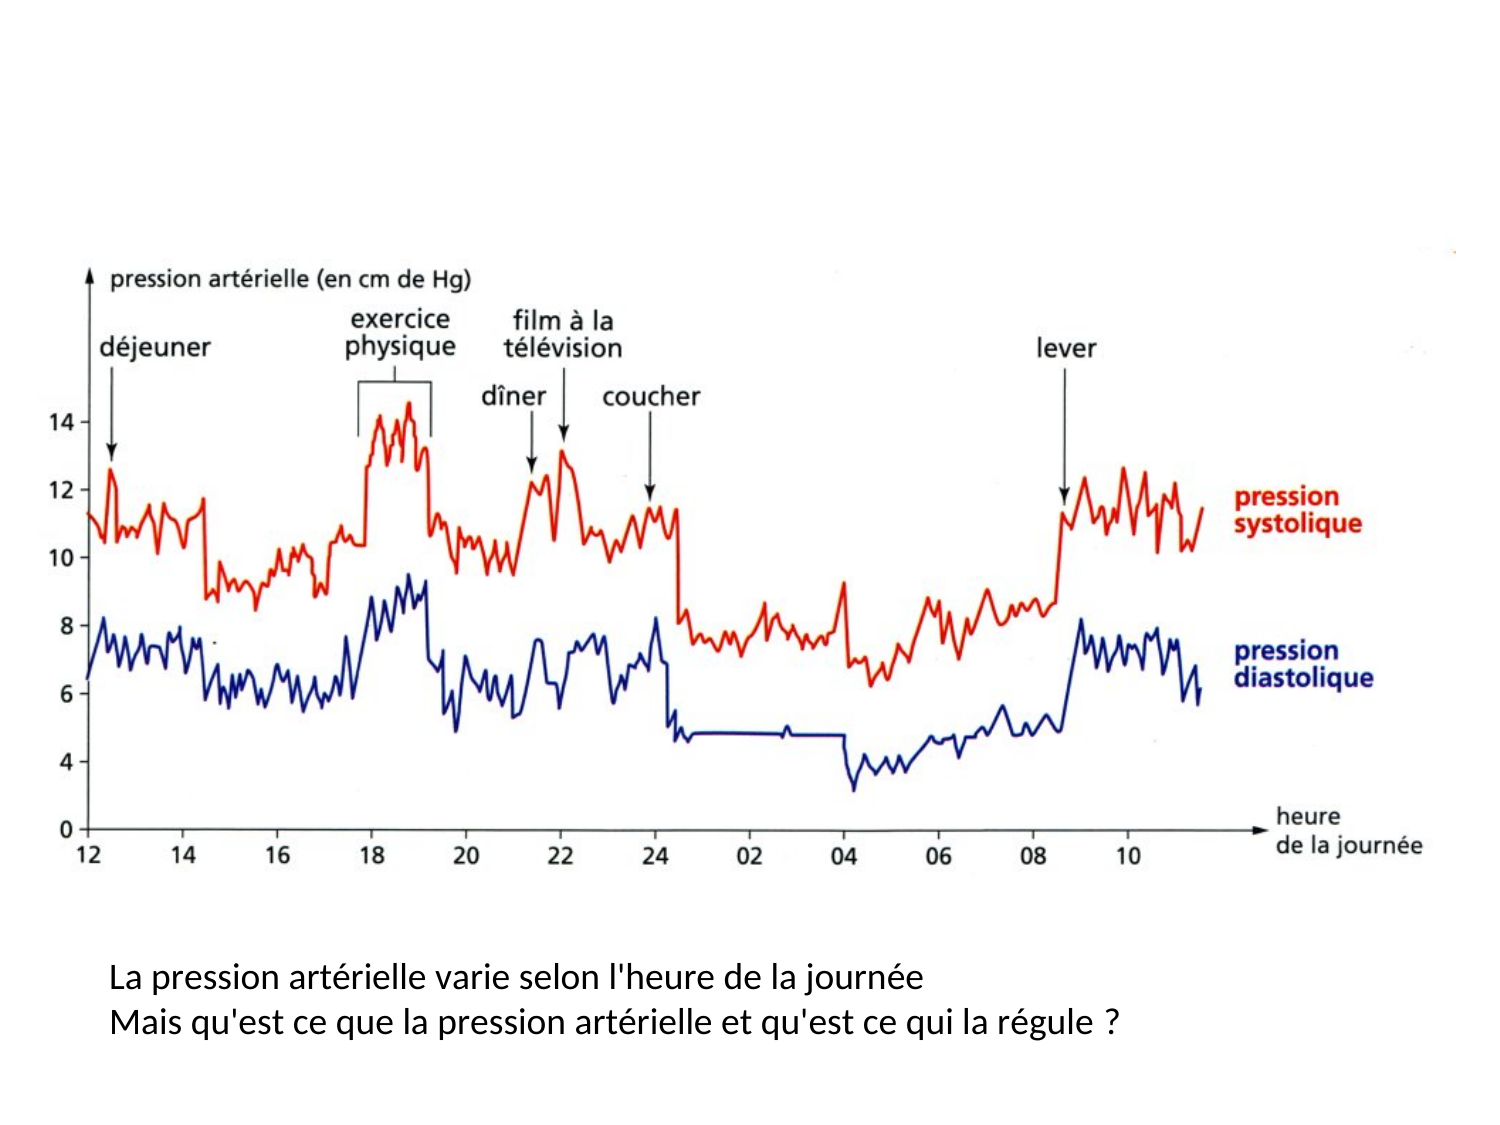

La pression artérielle varie selon l'heure de la journée
Mais qu'est ce que la pression artérielle et qu'est ce qui la régule ?